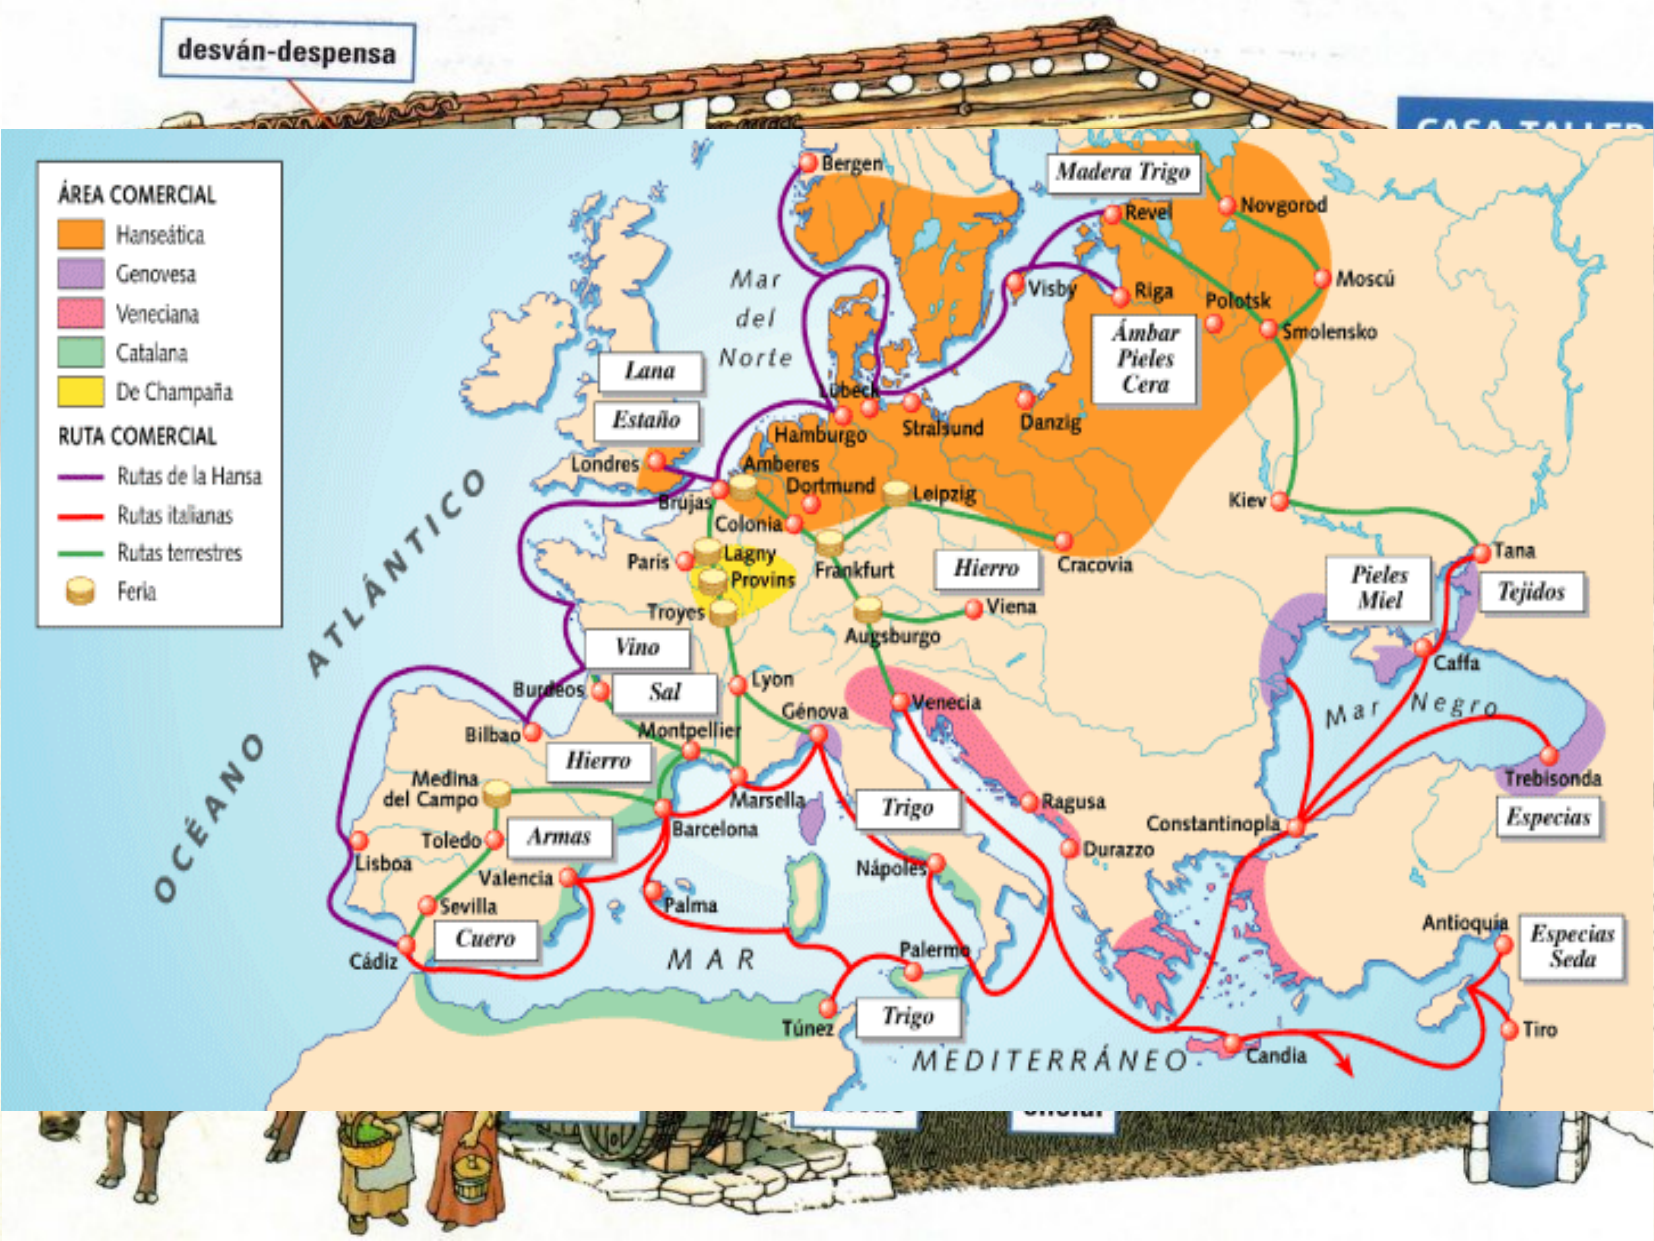

MERCADOS
TERRESTRE
FERIAS
COMERCIO
EUROPA CENTRAL
Y NORTE
HANSA
MARÍTIMO
REPÚBLICA DE
LOS MERCADERES
MEDITERRÁNEO
ACTIVIDADES
ECONÓMICAS
FAVORECIDO POR LAS
NUEVAS TÉCNICAS
DEFIENDEN INTERESES DE LOS ARTESANOS
DE UN MISMO OFICIO
ARTESANÍA
GREMIOS
MAESTRO
ORGANIZACIÓN
OFICIAL
APRENDIZ